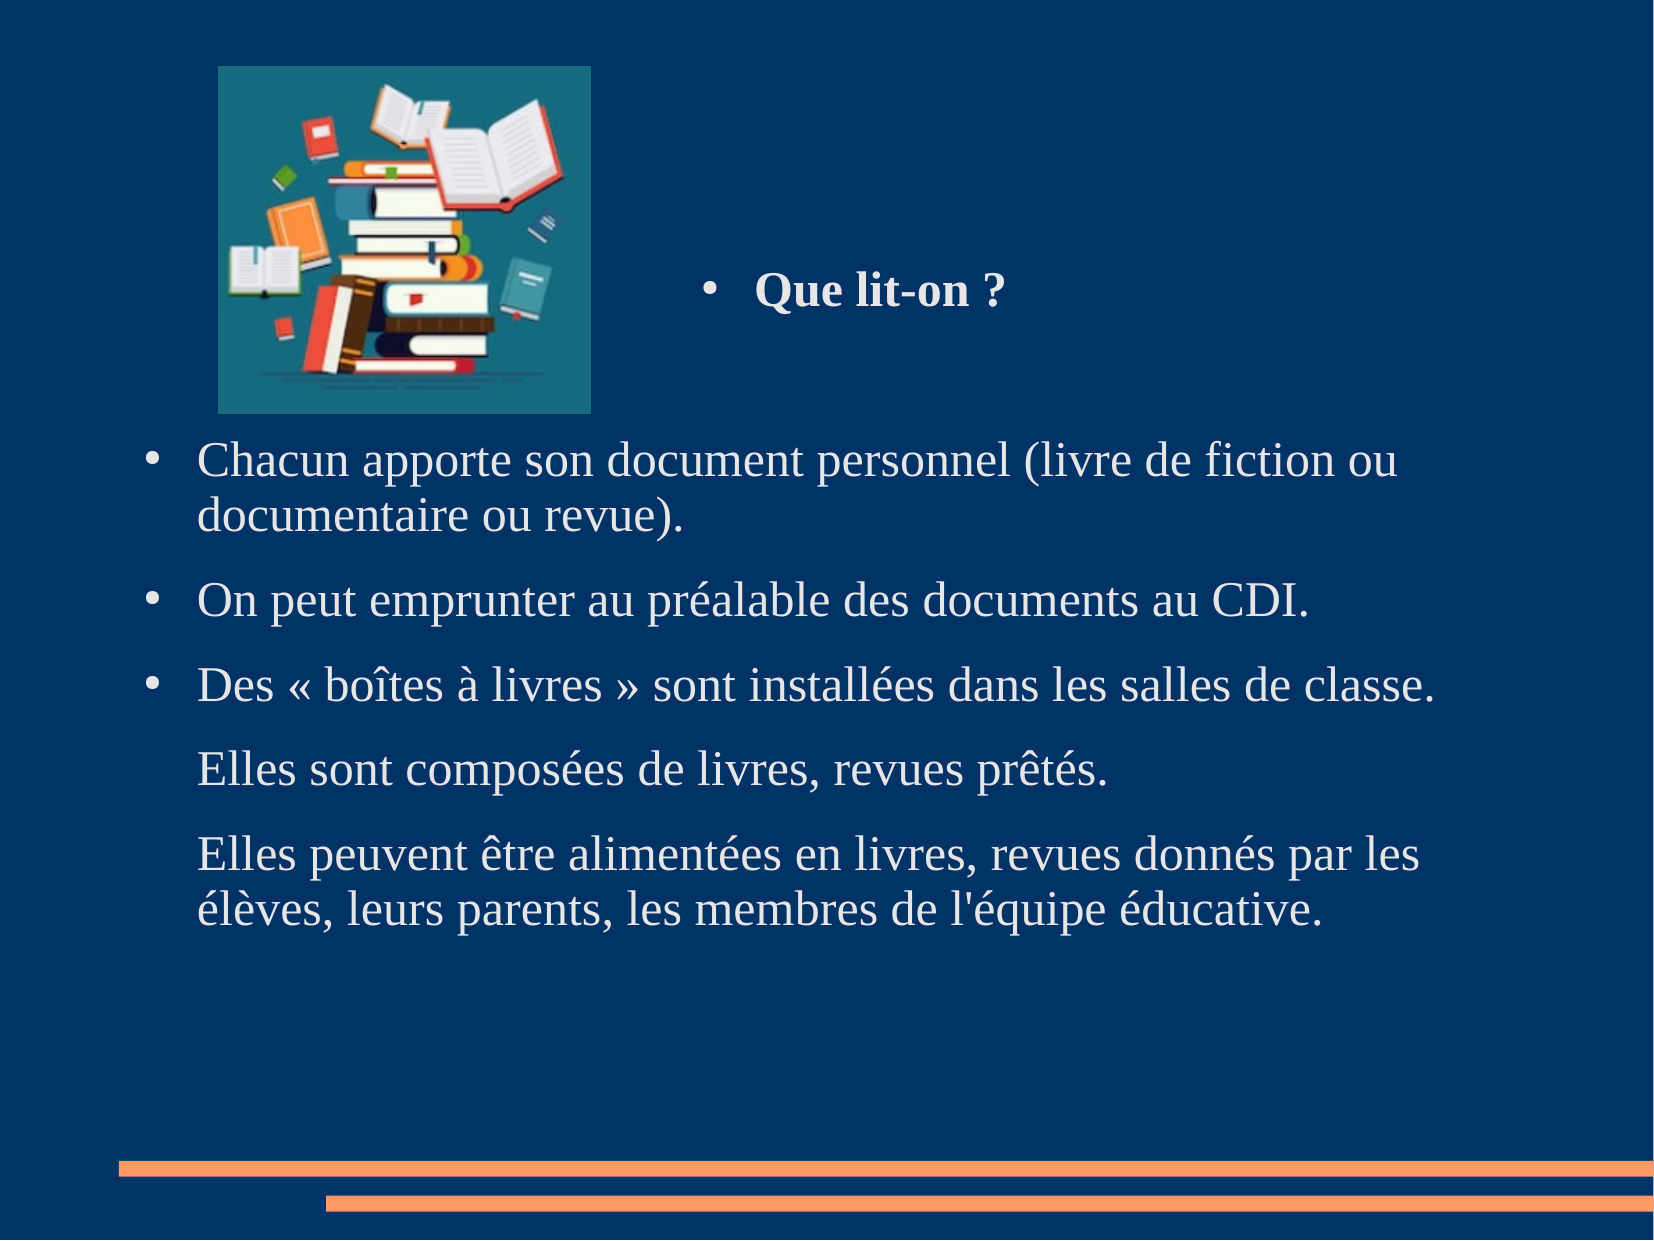

# Que lit-on ?
Chacun apporte son document personnel (livre de fiction ou documentaire ou revue).
On peut emprunter au préalable des documents au CDI.
Des « boîtes à livres » sont installées dans les salles de classe.
Elles sont composées de livres, revues prêtés.
Elles peuvent être alimentées en livres, revues donnés par les élèves, leurs parents, les membres de l'équipe éducative.